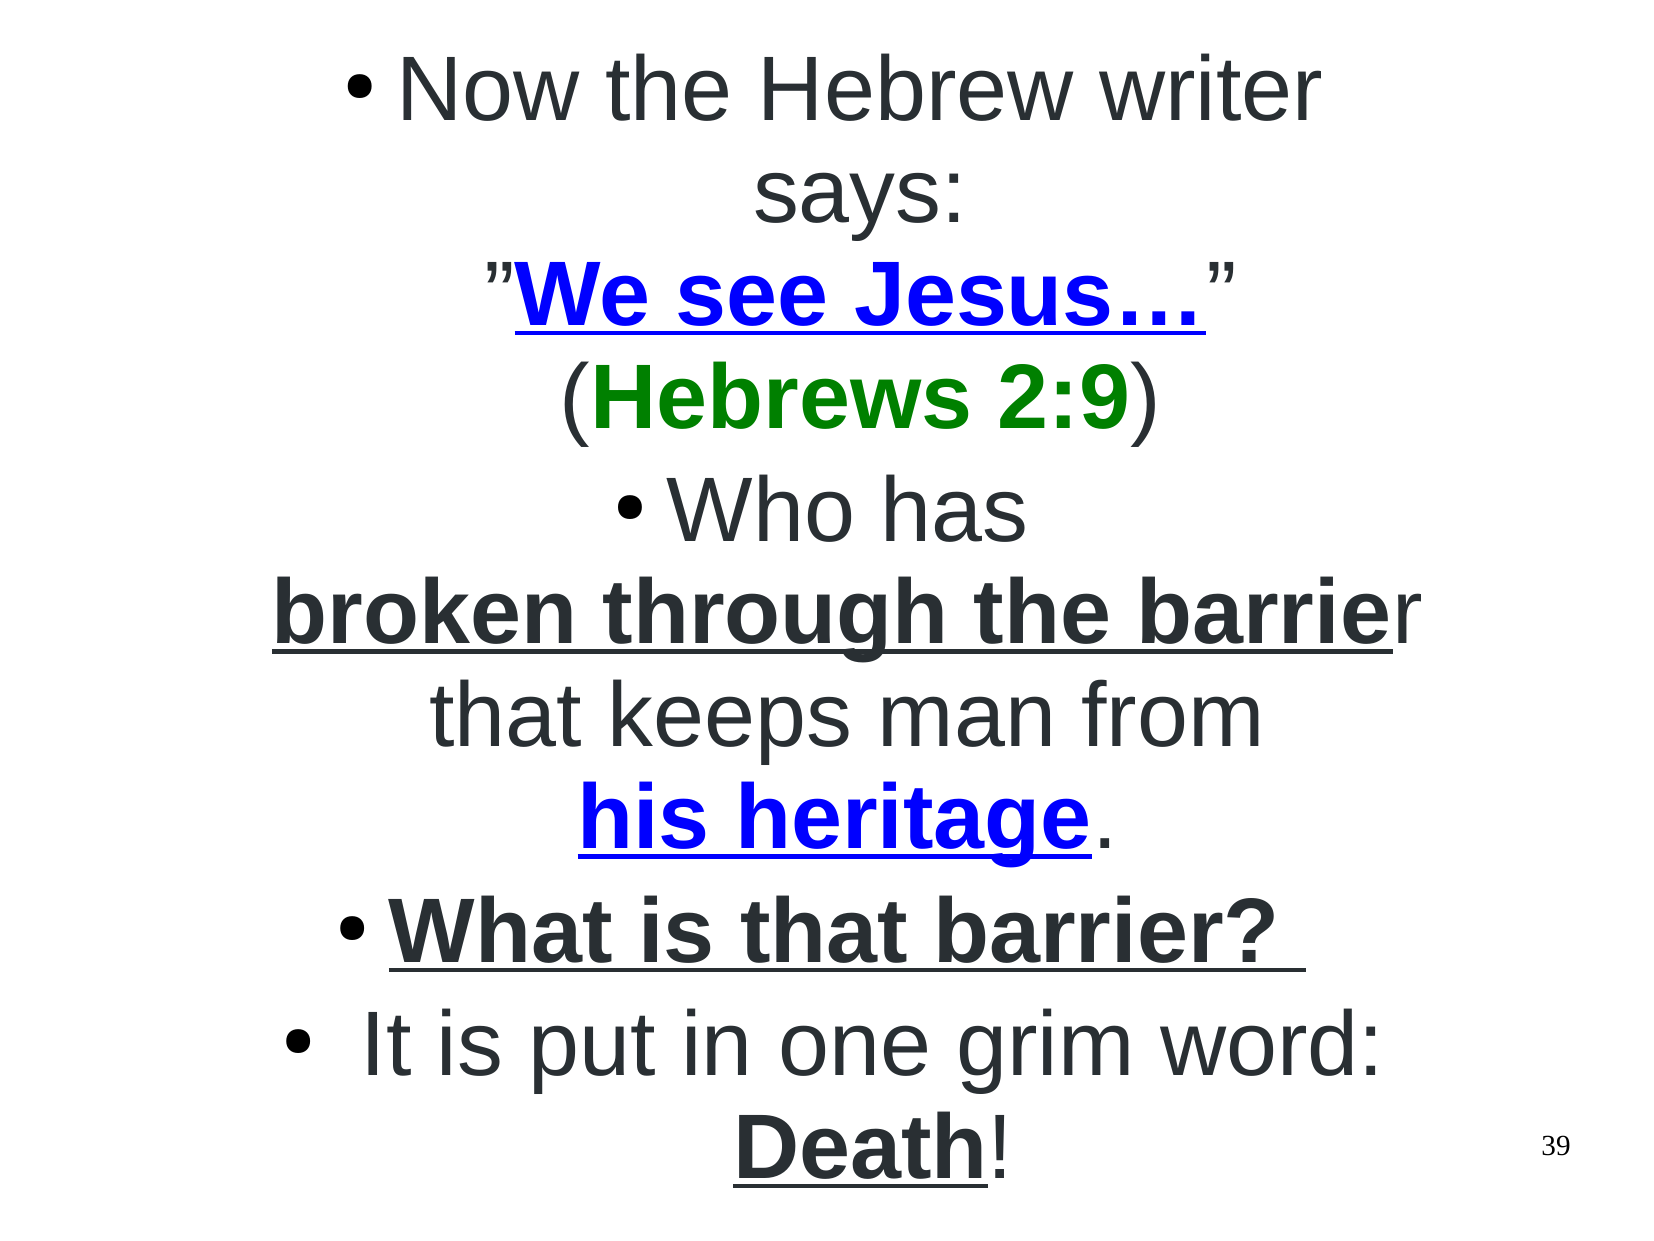

# Now the Hebrew writer says: ”We see Jesus…” (Hebrews 2:9)
Who has
broken through the barrier
that keeps man from
his heritage.
What is that barrier?
 It is put in one grim word:
 Death!
39